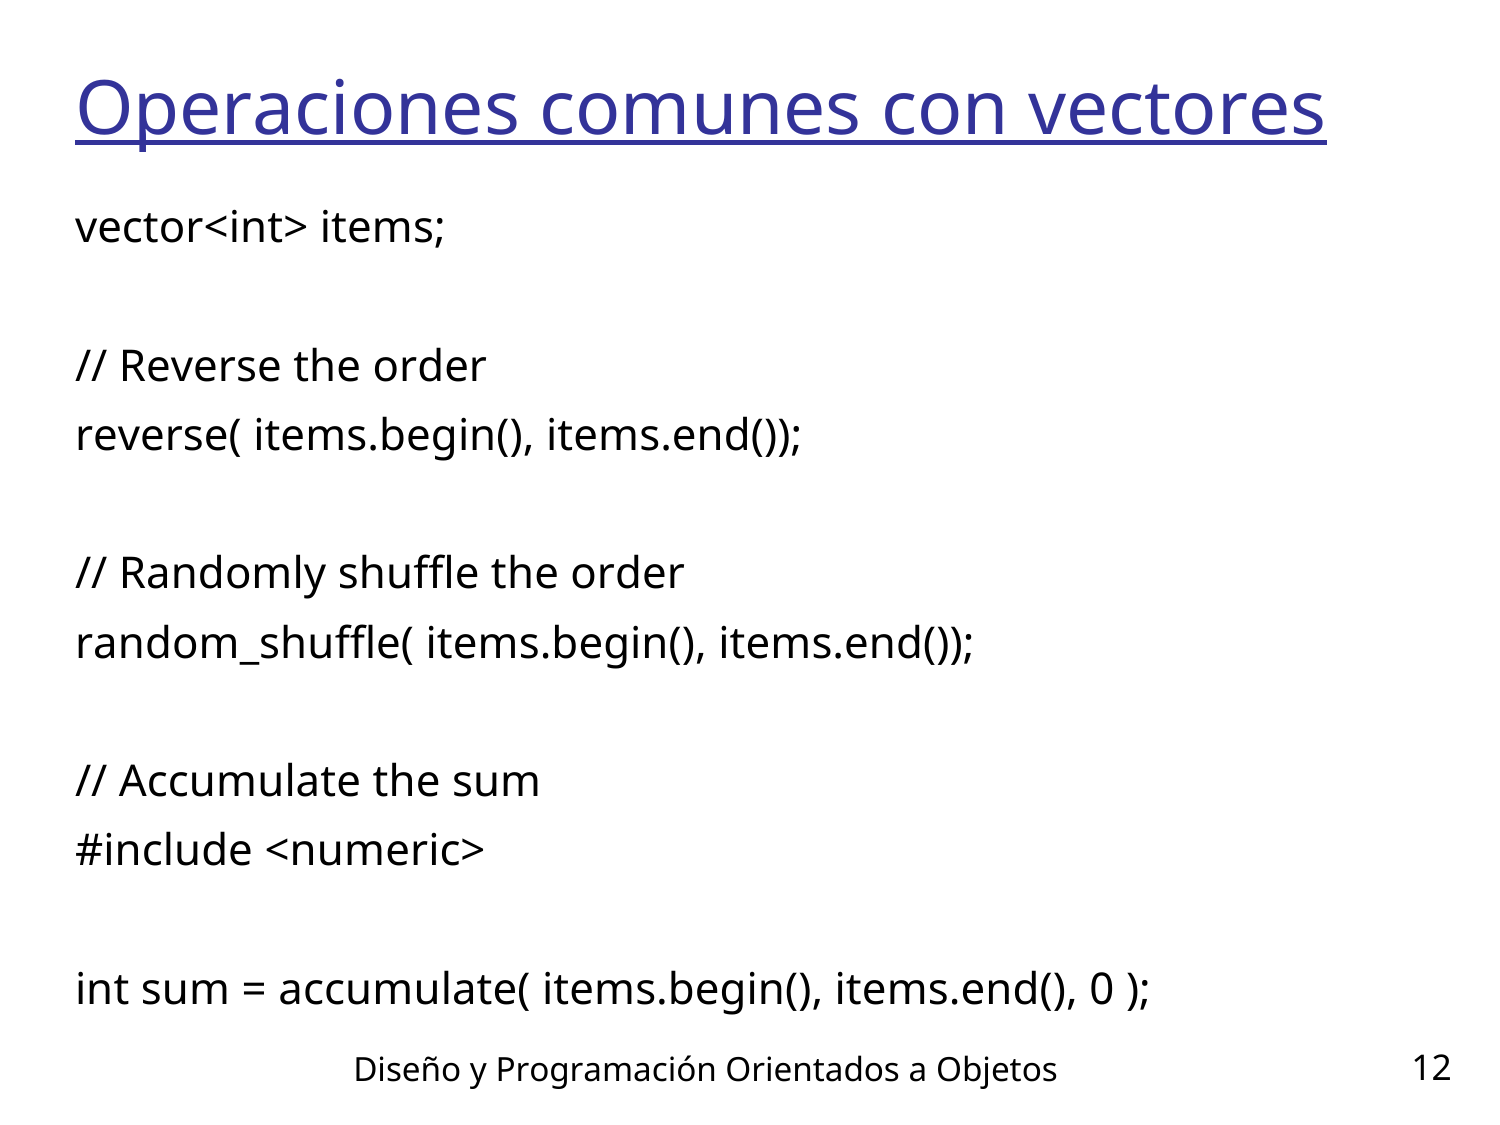

# Operaciones comunes con vectores
vector<int> items;
// Reverse the order
reverse( items.begin(), items.end());
// Randomly shuffle the order
random_shuffle( items.begin(), items.end());
// Accumulate the sum
#include <numeric>
int sum = accumulate( items.begin(), items.end(), 0 );
Diseño y Programación Orientados a Objetos
12